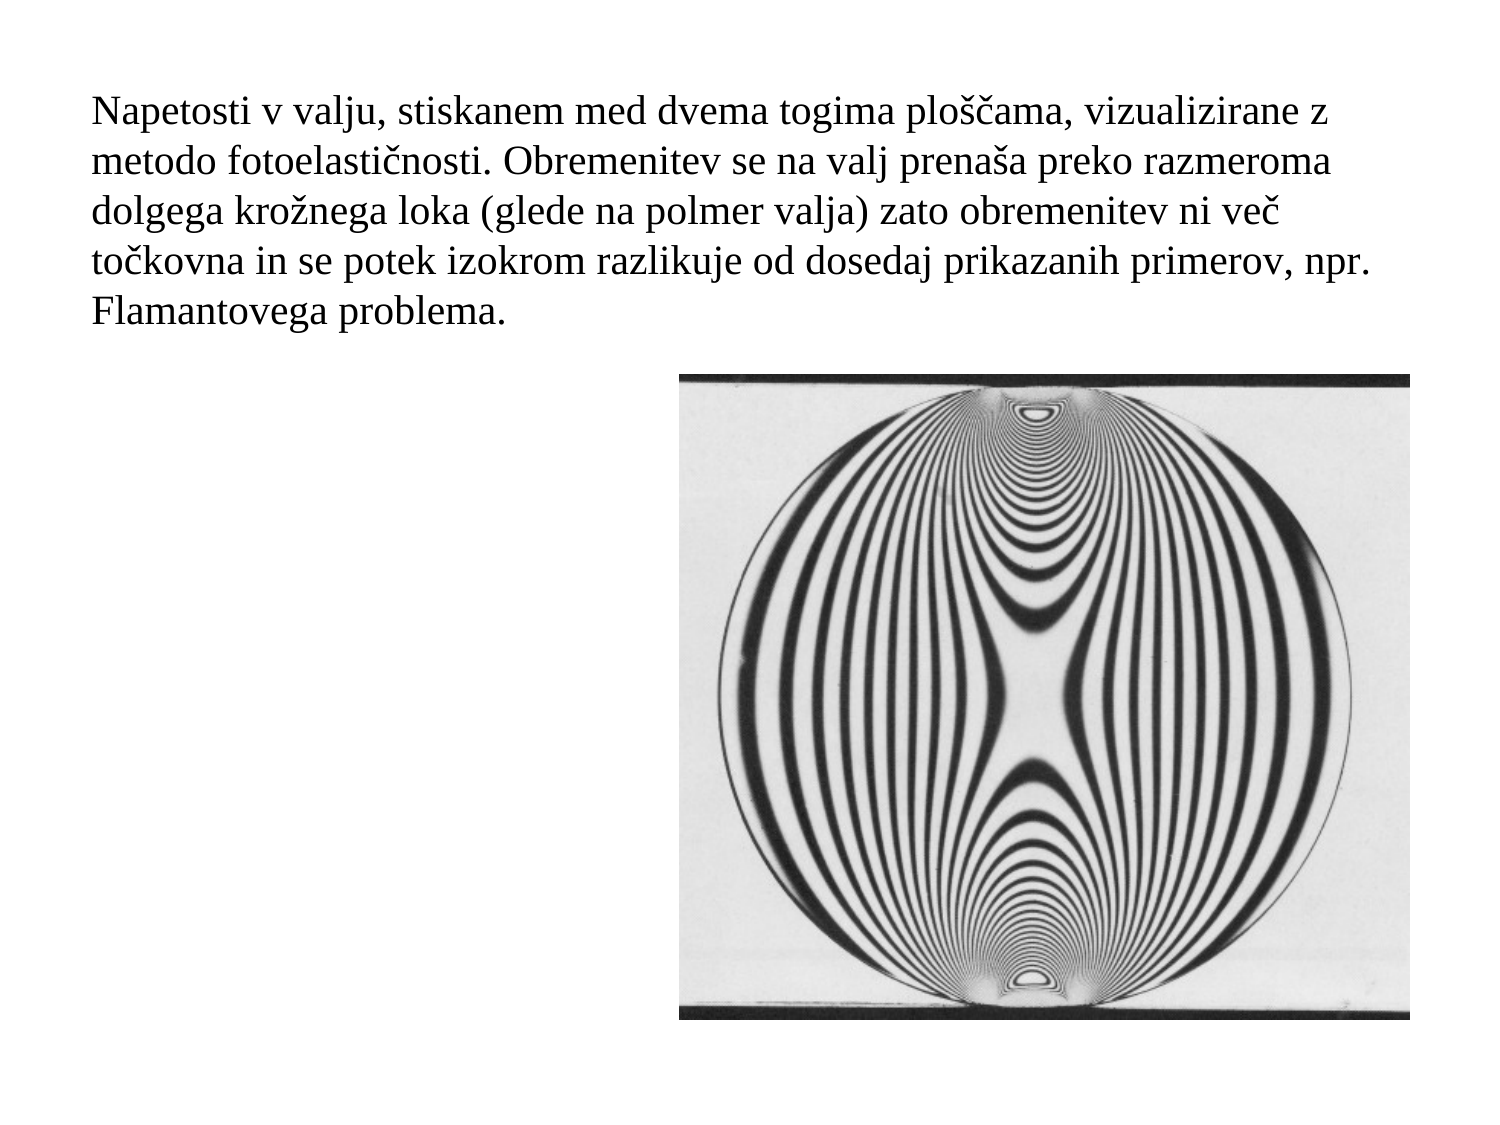

Napetosti v valju, stiskanem med dvema togima ploščama, vizualizirane z metodo fotoelastičnosti. Obremenitev se na valj prenaša preko razmeroma dolgega krožnega loka (glede na polmer valja) zato obremenitev ni več točkovna in se potek izokrom razlikuje od dosedaj prikazanih primerov, npr. Flamantovega problema.